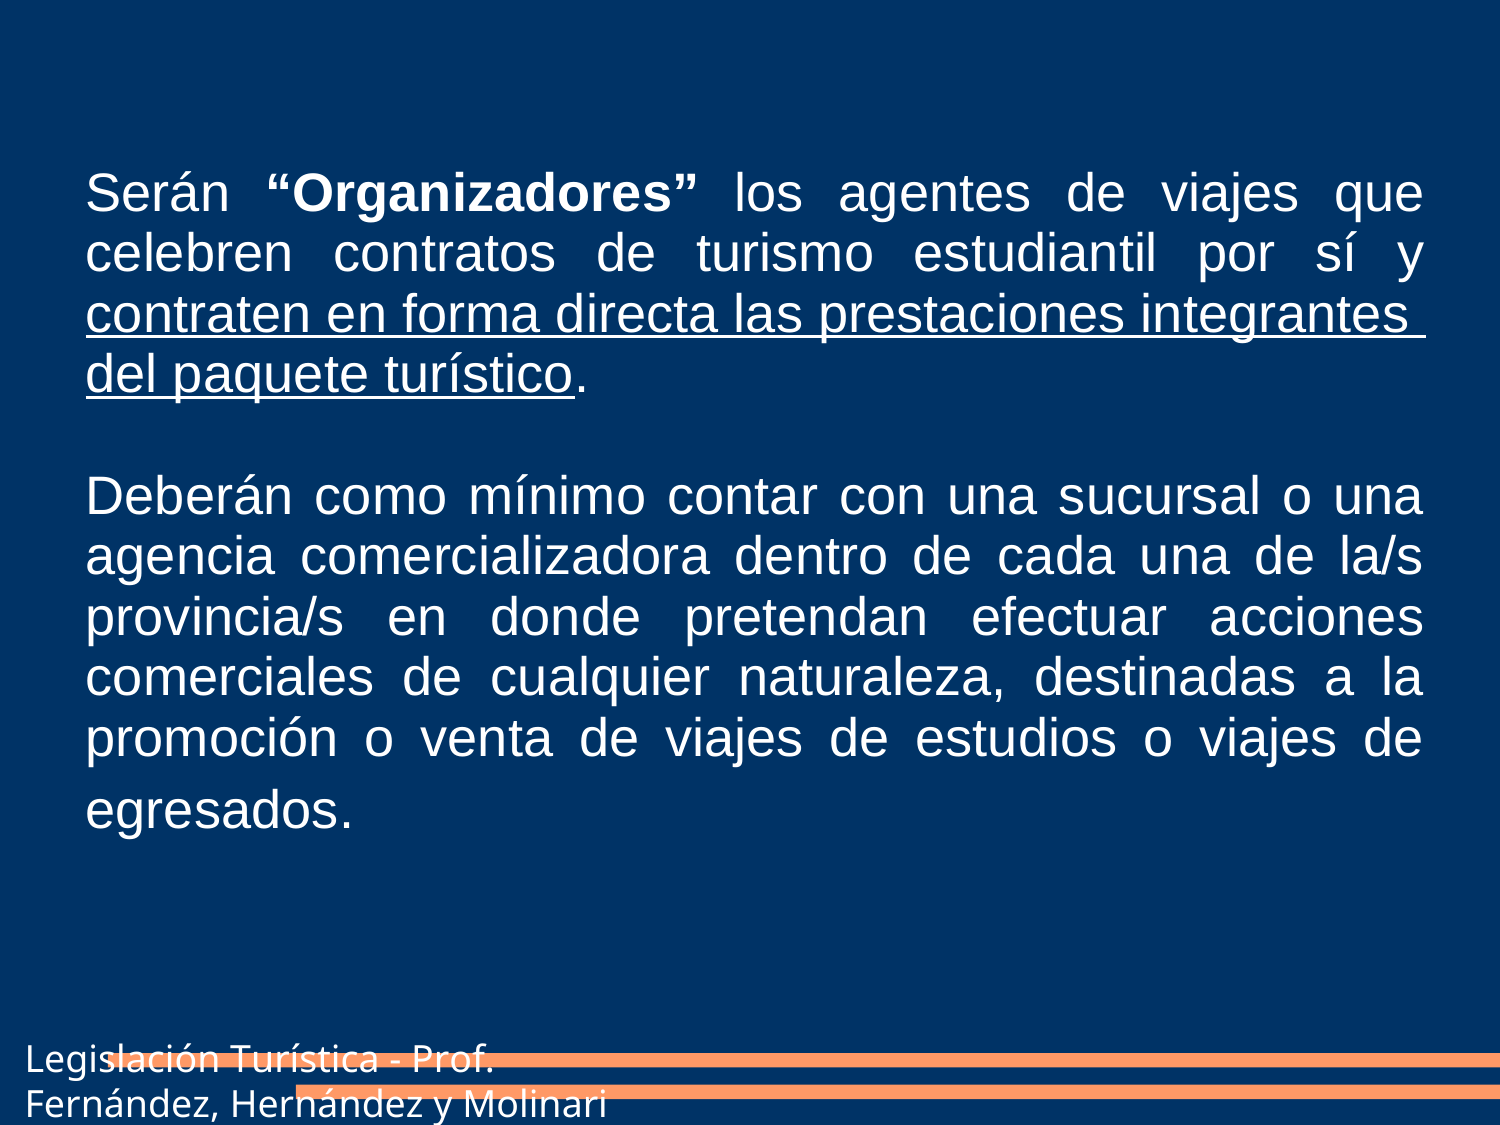

#
Serán “Organizadores” los agentes de viajes que celebren contratos de turismo estudiantil por sí y contraten en forma directa las prestaciones integrantes
del paquete turístico.
Deberán como mínimo contar con una sucursal o una agencia comercializadora dentro de cada una de la/s provincia/s en donde pretendan efectuar acciones comerciales de cualquier naturaleza, destinadas a la promoción o venta de viajes de estudios o viajes de egresados.
Legislación Turística - Prof. Fernández, Hernández y Molinari